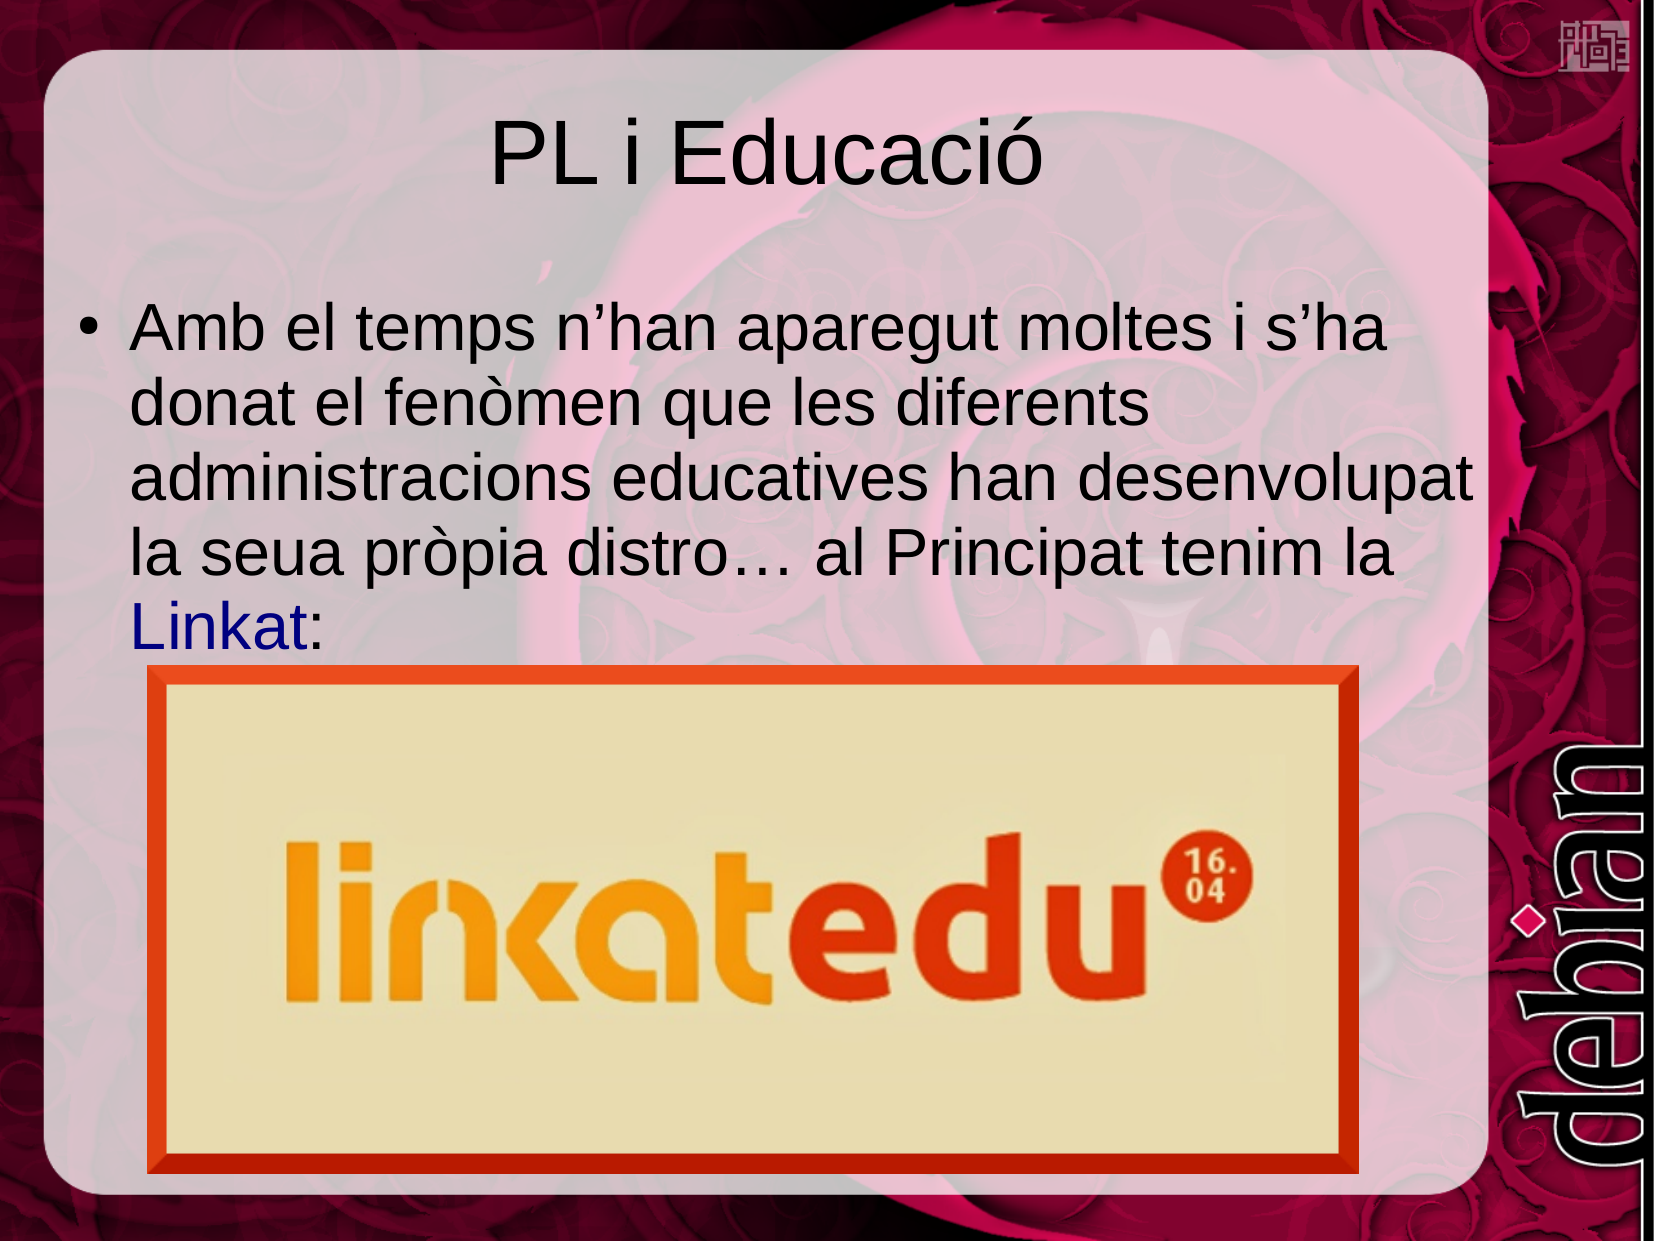

# PL i Educació
Amb el temps n’han aparegut moltes i s’ha donat el fenòmen que les diferents administracions educatives han desenvolupat la seua pròpia distro… al Principat tenim la Linkat: